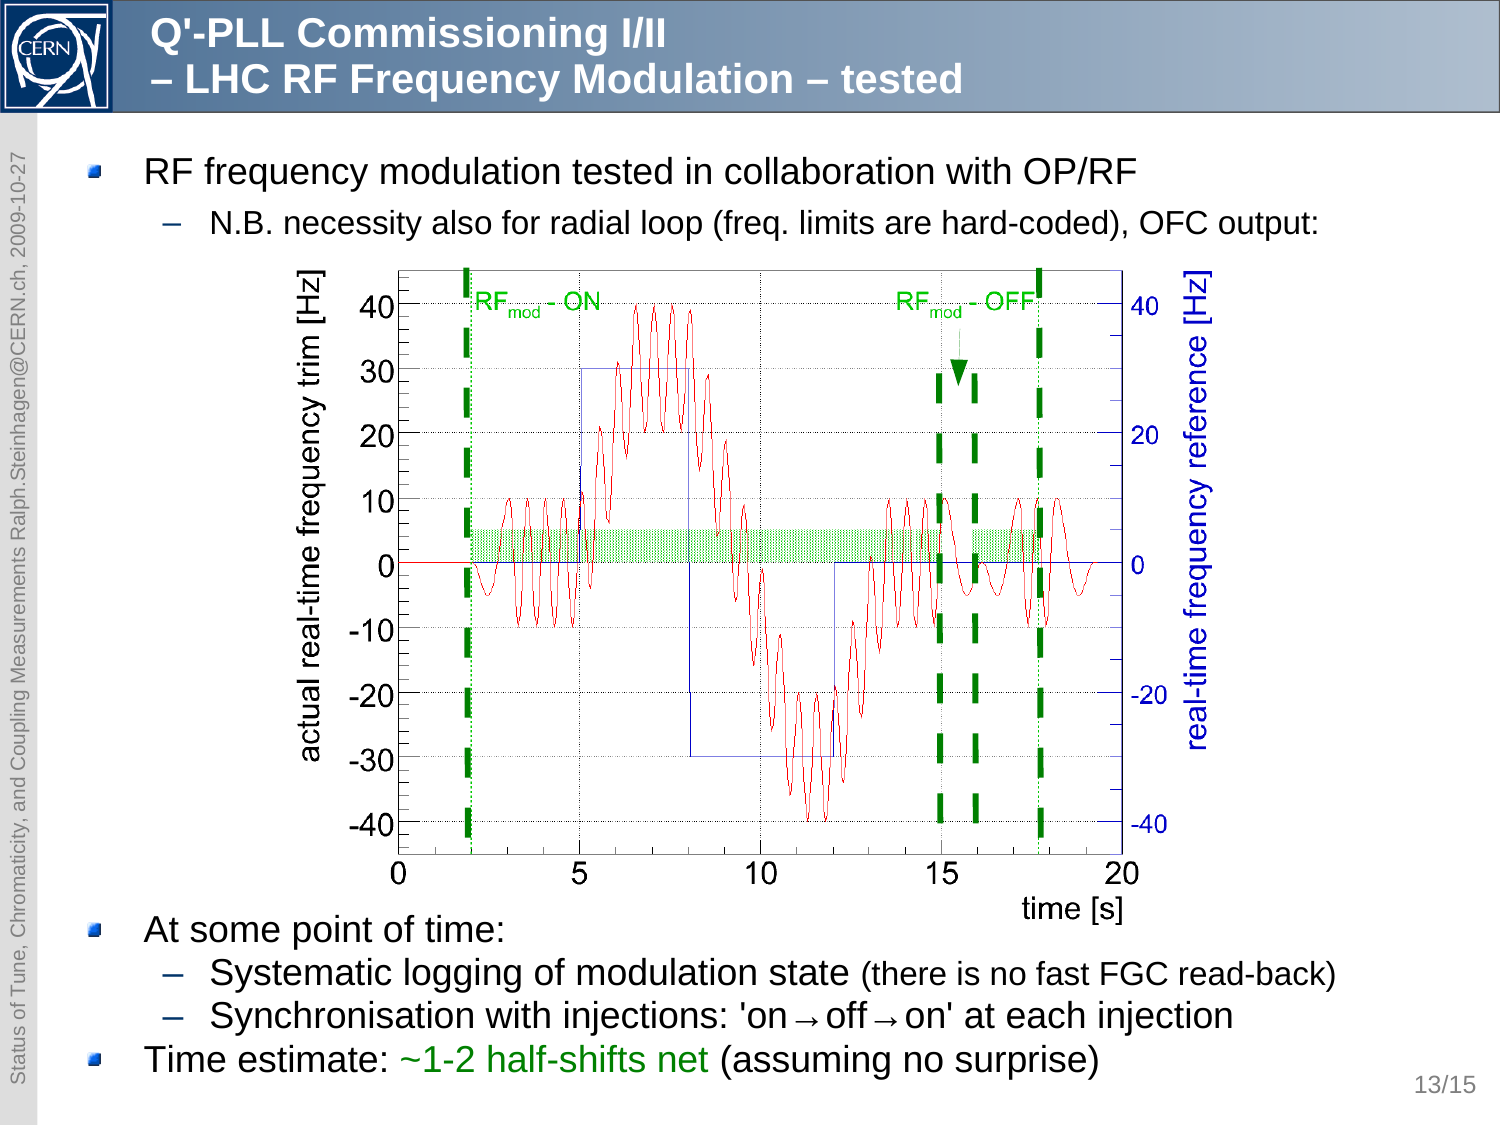

# Q'-PLL Commissioning I/II – LHC RF Frequency Modulation – tested
RF frequency modulation tested in collaboration with OP/RF
N.B. necessity also for radial loop (freq. limits are hard-coded), OFC output:
At some point of time:
Systematic logging of modulation state (there is no fast FGC read-back)
Synchronisation with injections: 'on→off→on' at each injection
Time estimate: ~1-2 half-shifts net (assuming no surprise)